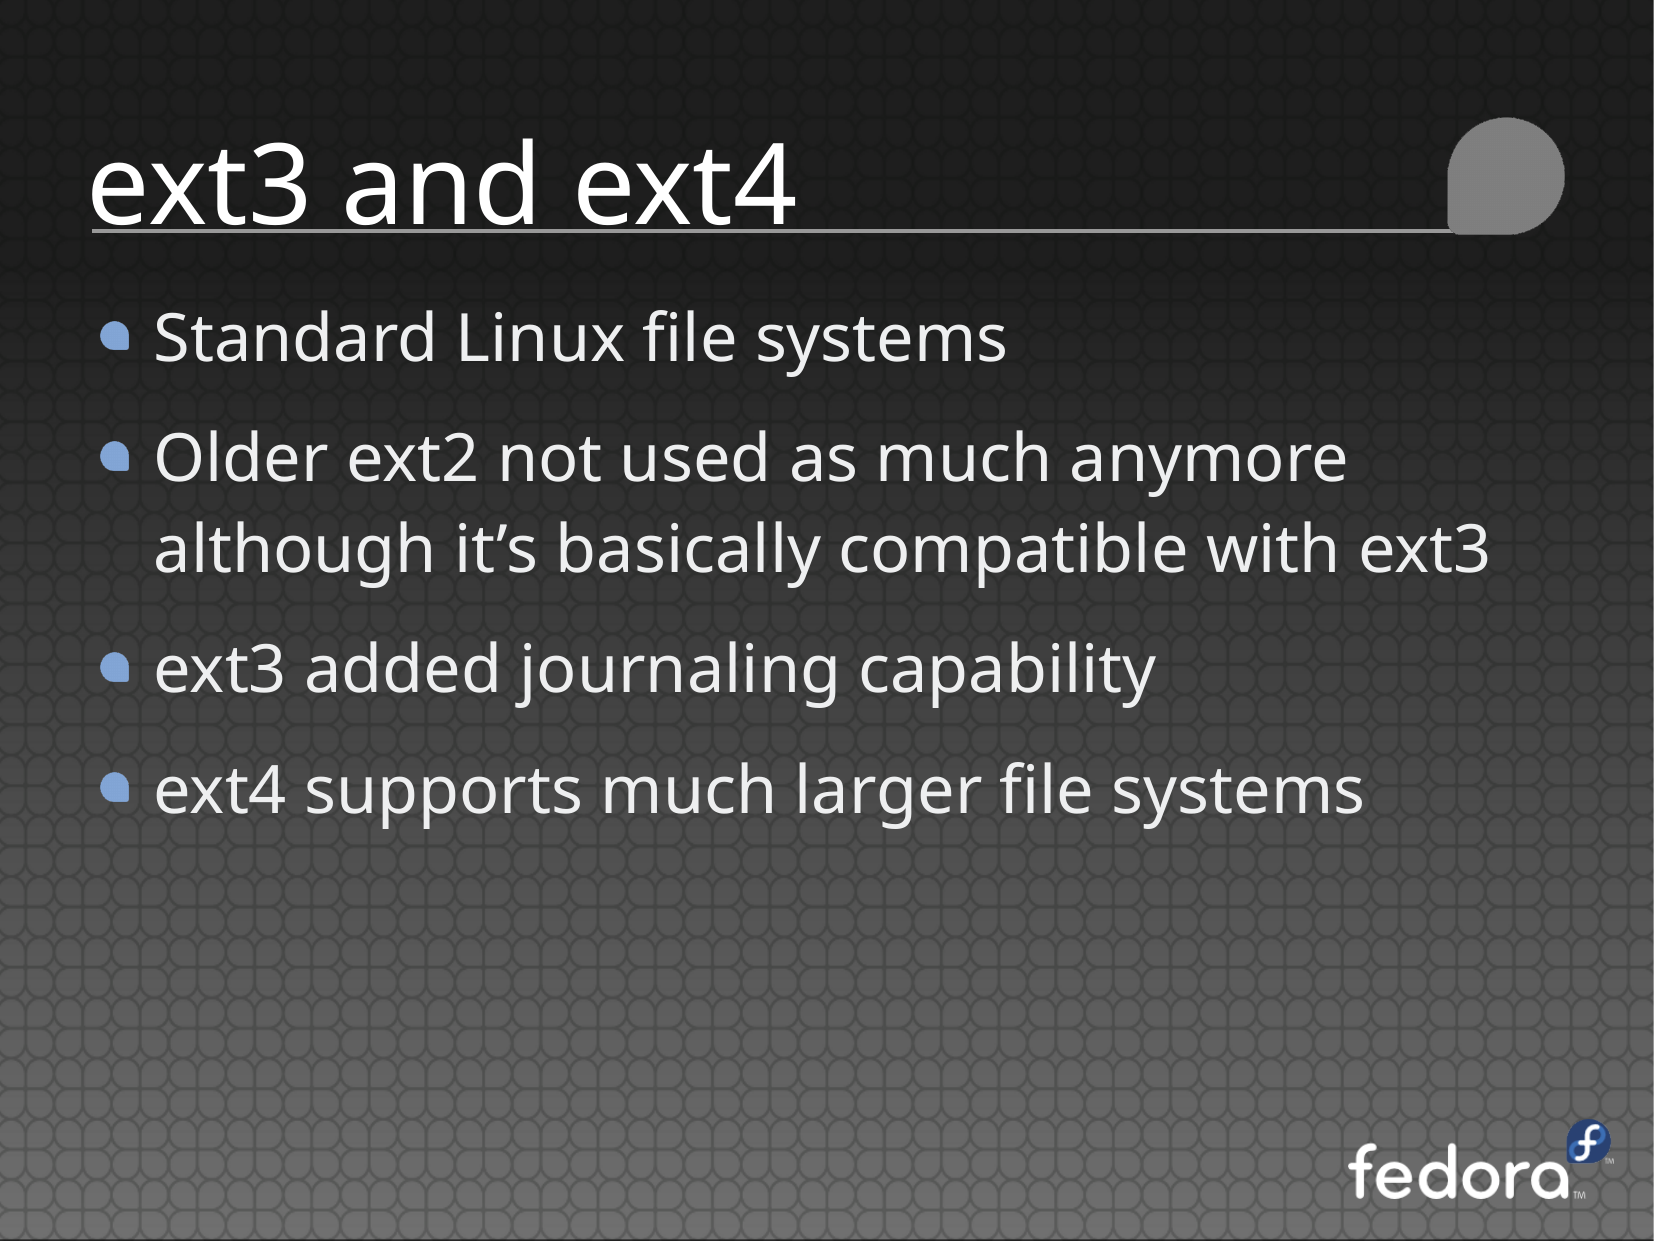

# ext3 and ext4
Standard Linux file systems
Older ext2 not used as much anymore although it’s basically compatible with ext3
ext3 added journaling capability
ext4 supports much larger file systems